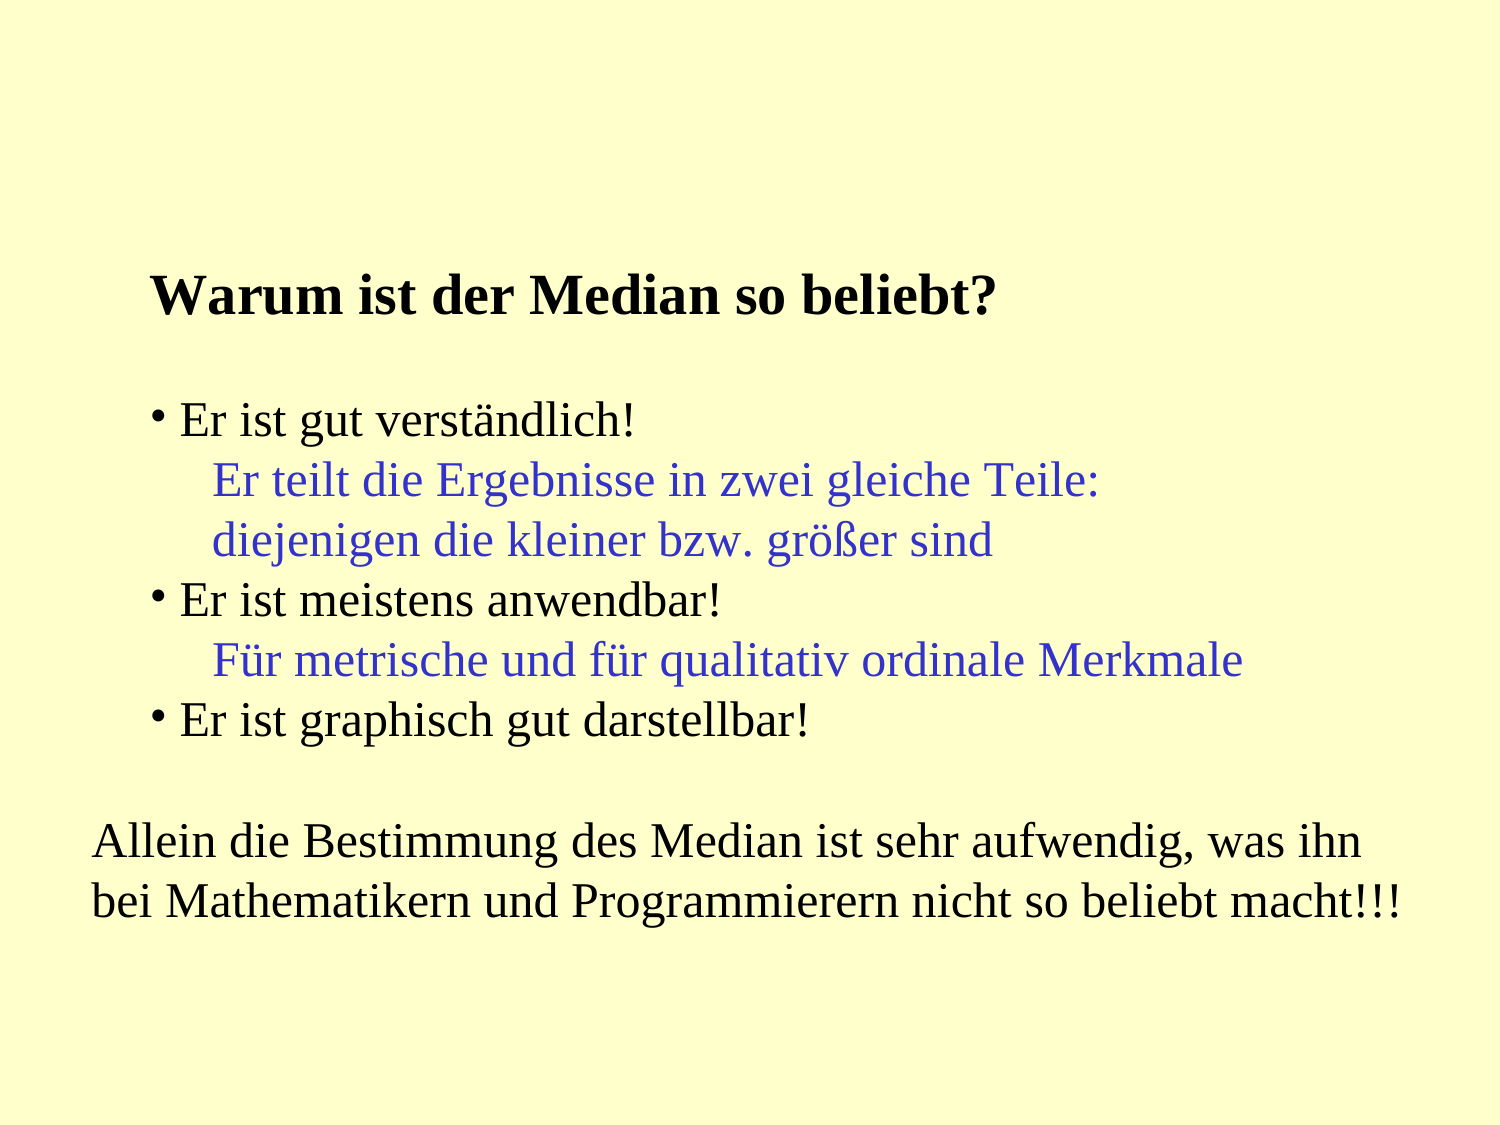

#
Warum ist der Median so beliebt?
 Er ist gut verständlich!
 Er teilt die Ergebnisse in zwei gleiche Teile:
 diejenigen die kleiner bzw. größer sind
 Er ist meistens anwendbar!
 Für metrische und für qualitativ ordinale Merkmale
 Er ist graphisch gut darstellbar!
Allein die Bestimmung des Median ist sehr aufwendig, was ihn
bei Mathematikern und Programmierern nicht so beliebt macht!!!